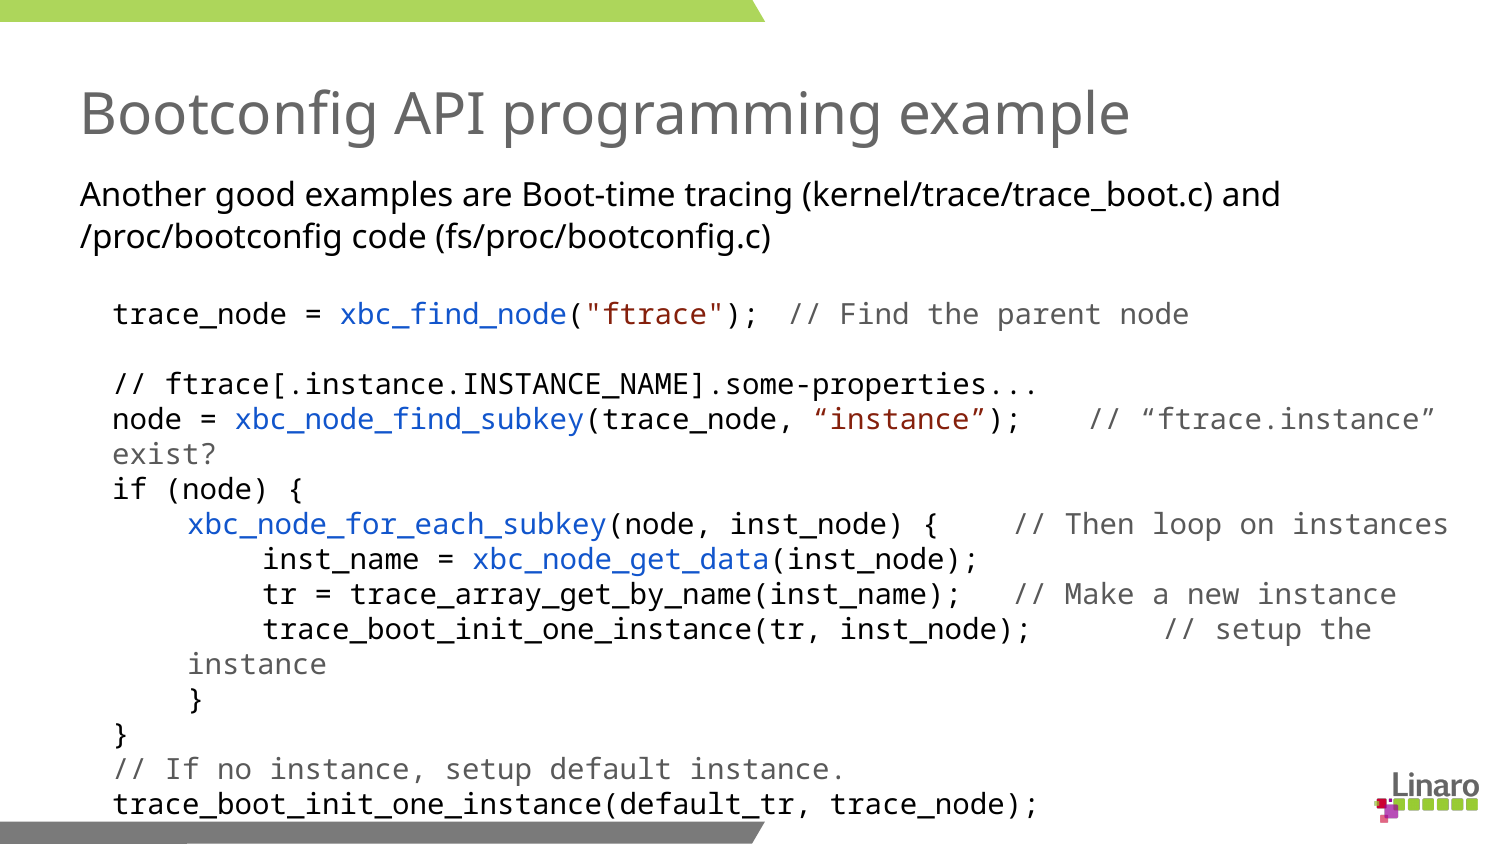

# Bootconfig API programming example
Another good examples are Boot-time tracing (kernel/trace/trace_boot.c) and /proc/bootconfig code (fs/proc/bootconfig.c)
trace_node = xbc_find_node("ftrace");	// Find the parent node
// ftrace[.instance.INSTANCE_NAME].some-properties...
node = xbc_node_find_subkey(trace_node, “instance”);	// “ftrace.instance” exist?
if (node) {
	xbc_node_for_each_subkey(node, inst_node) {	// Then loop on instances
		inst_name = xbc_node_get_data(inst_node);
		tr = trace_array_get_by_name(inst_name);	// Make a new instance
trace_boot_init_one_instance(tr, inst_node);		// setup the instance
	}
}
// If no instance, setup default instance.
trace_boot_init_one_instance(default_tr, trace_node);